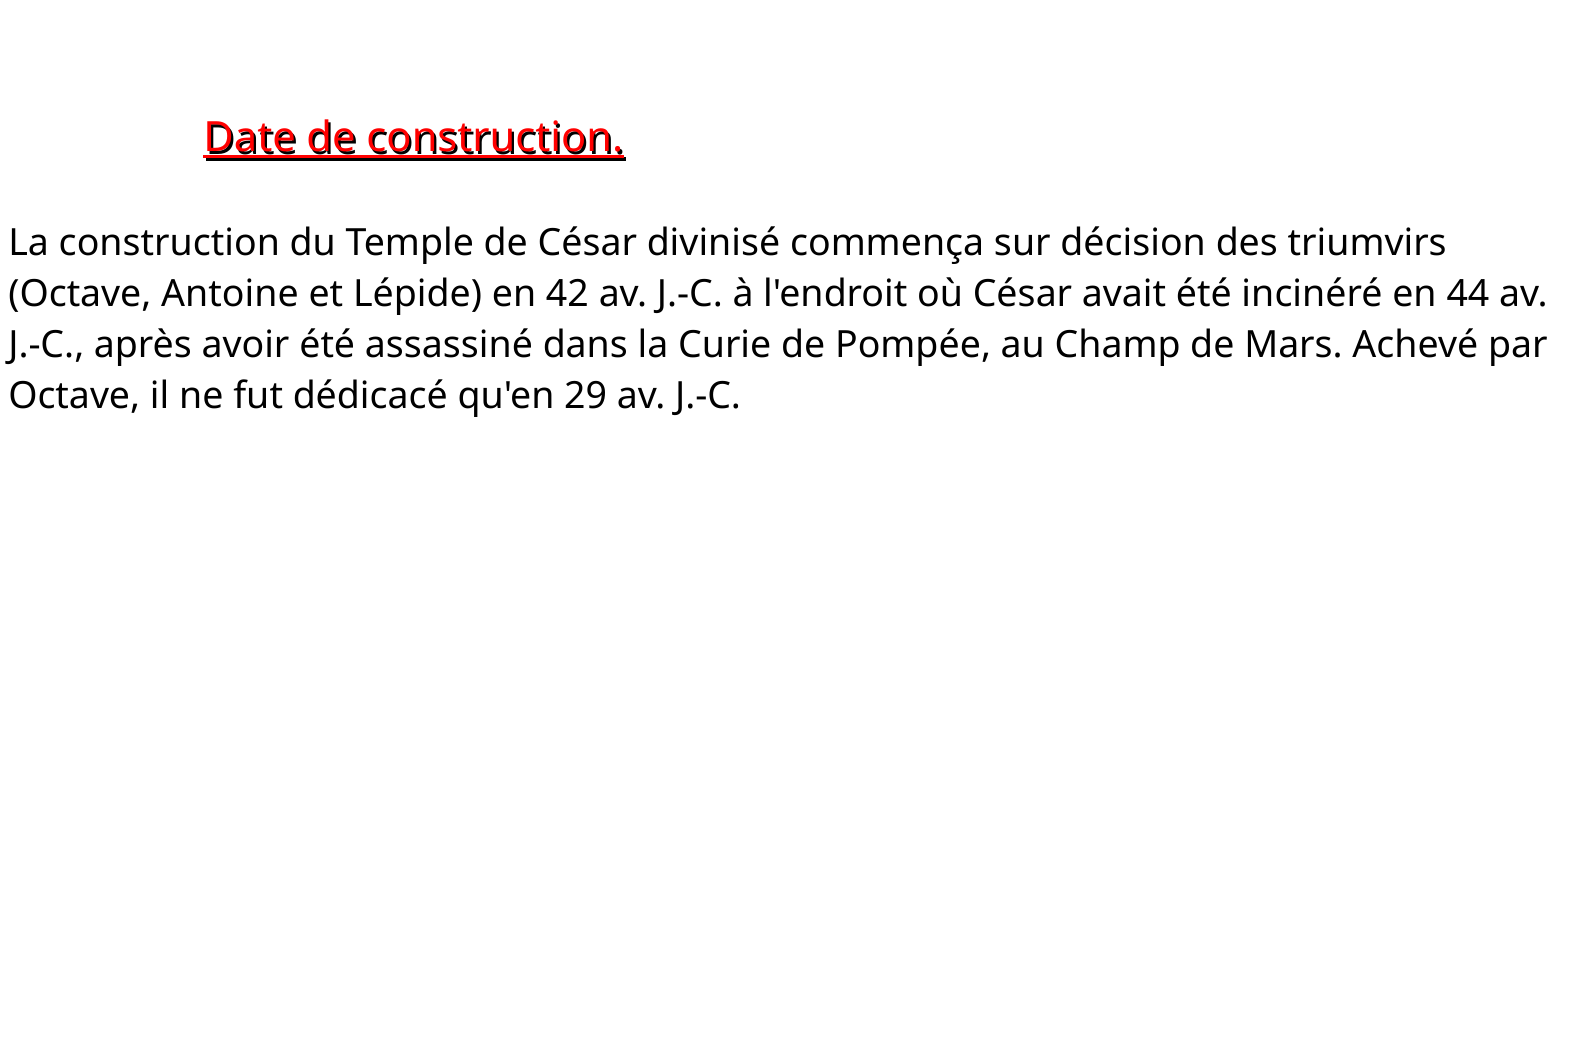

Date de construction.
La construction du Temple de César divinisé commença sur décision des triumvirs (Octave, Antoine et Lépide) en 42 av. J.-C. à l'endroit où César avait été incinéré en 44 av. J.-C., après avoir été assassiné dans la Curie de Pompée, au Champ de Mars. Achevé par Octave, il ne fut dédicacé qu'en 29 av. J.-C.